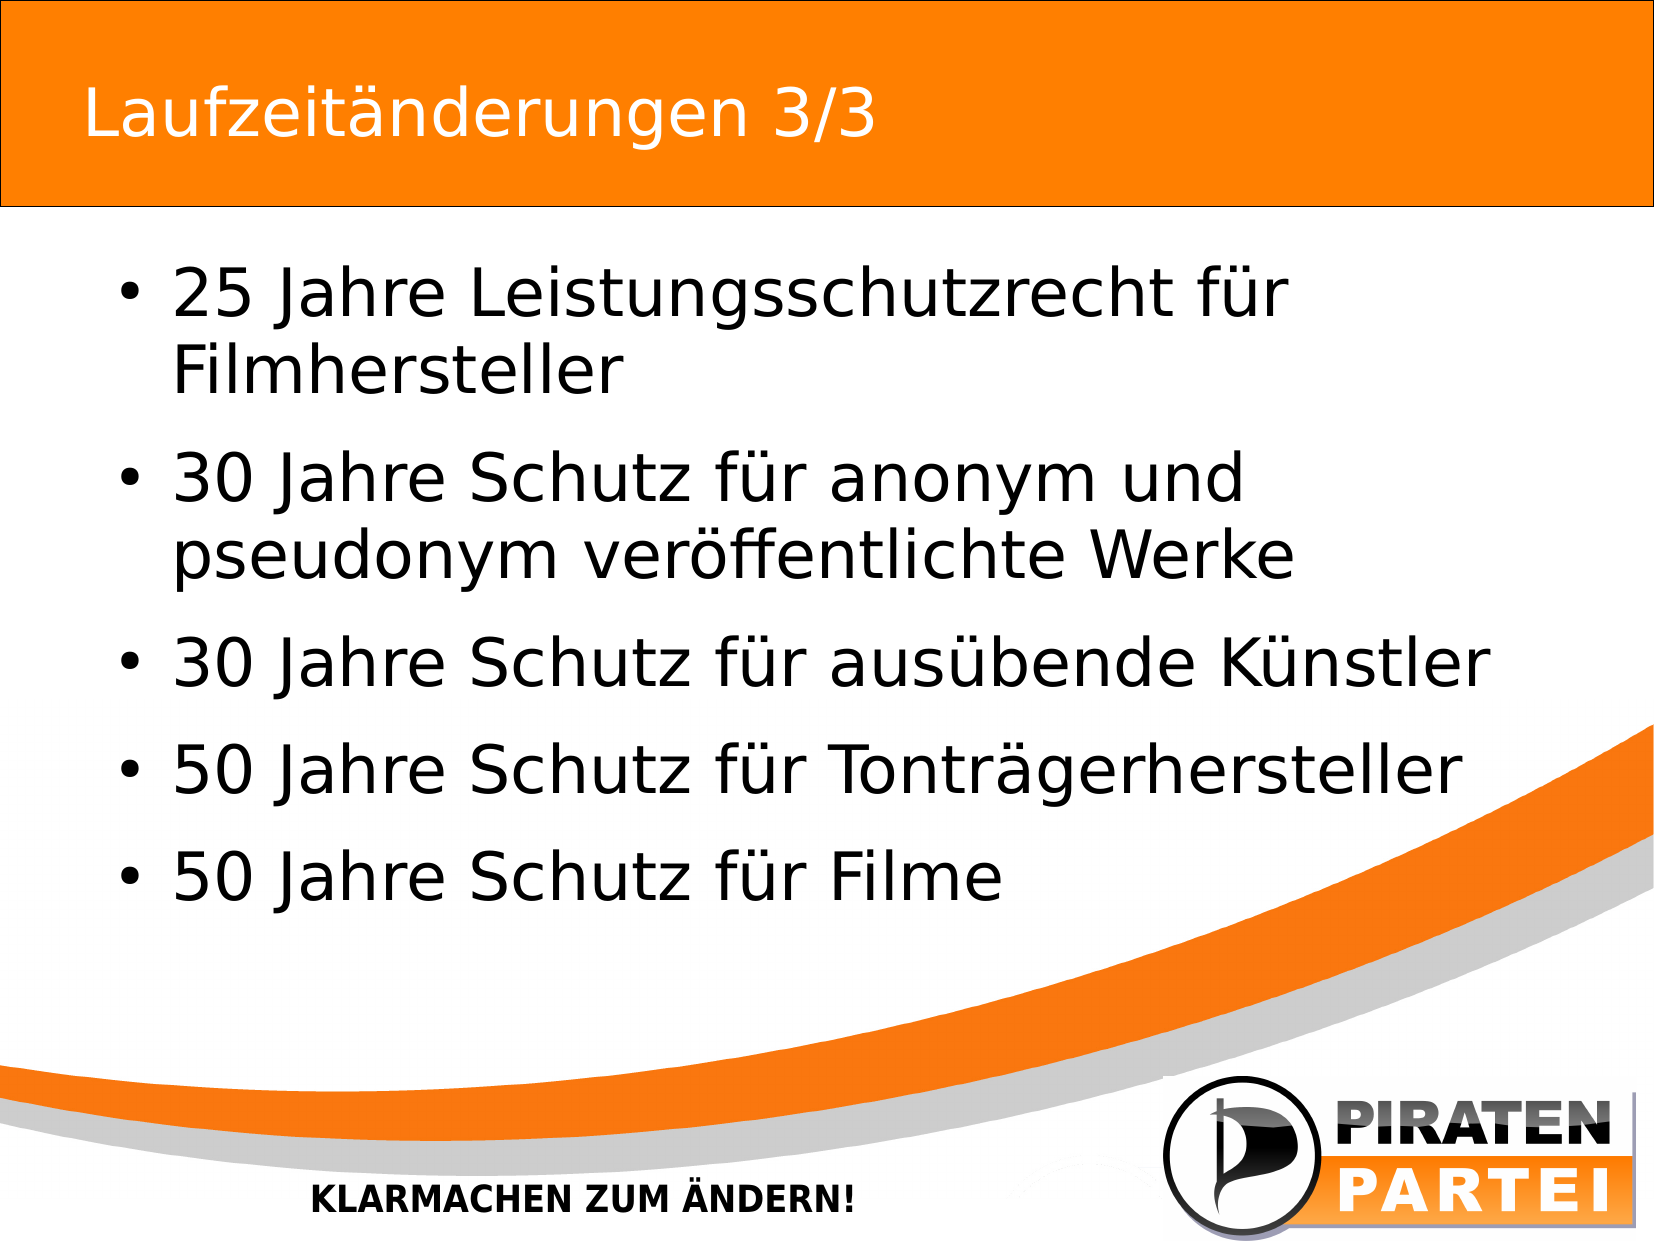

# Laufzeitänderungen 3/3
25 Jahre Leistungsschutzrecht für Filmhersteller
30 Jahre Schutz für anonym und pseudonym veröffentlichte Werke
30 Jahre Schutz für ausübende Künstler
50 Jahre Schutz für Tonträgerhersteller
50 Jahre Schutz für Filme